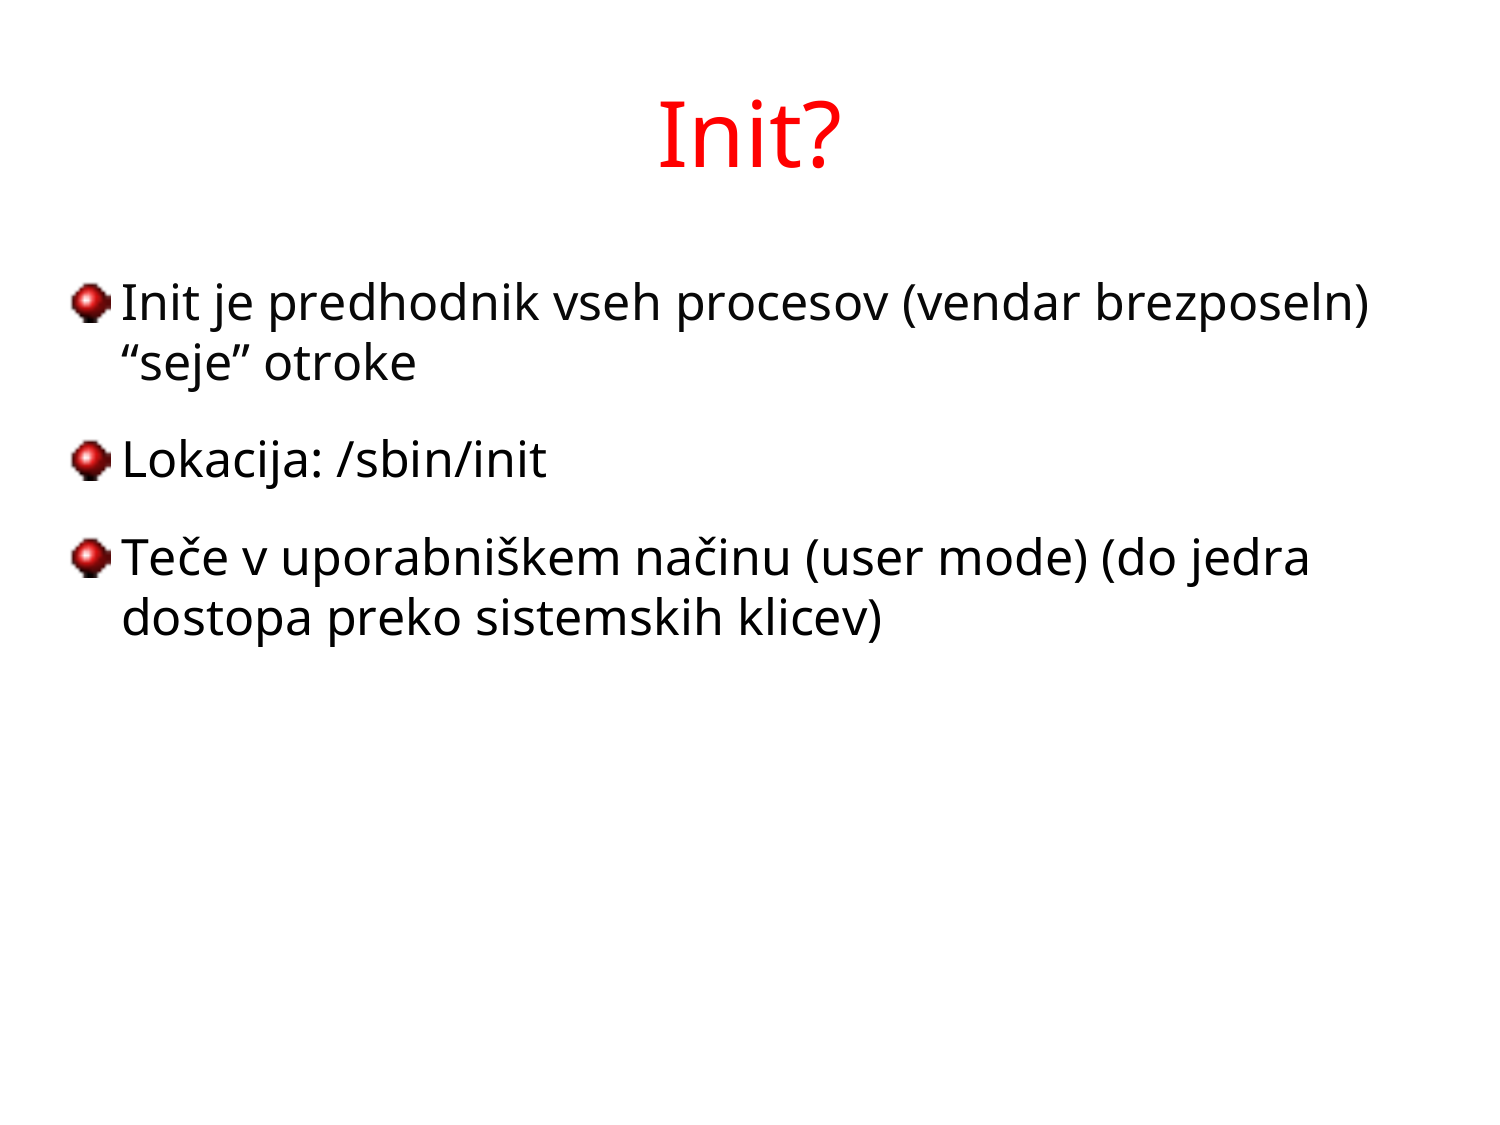

# Init?
Init je predhodnik vseh procesov (vendar brezposeln) “seje” otroke
Lokacija: /sbin/init
Teče v uporabniškem načinu (user mode) (do jedra dostopa preko sistemskih klicev)